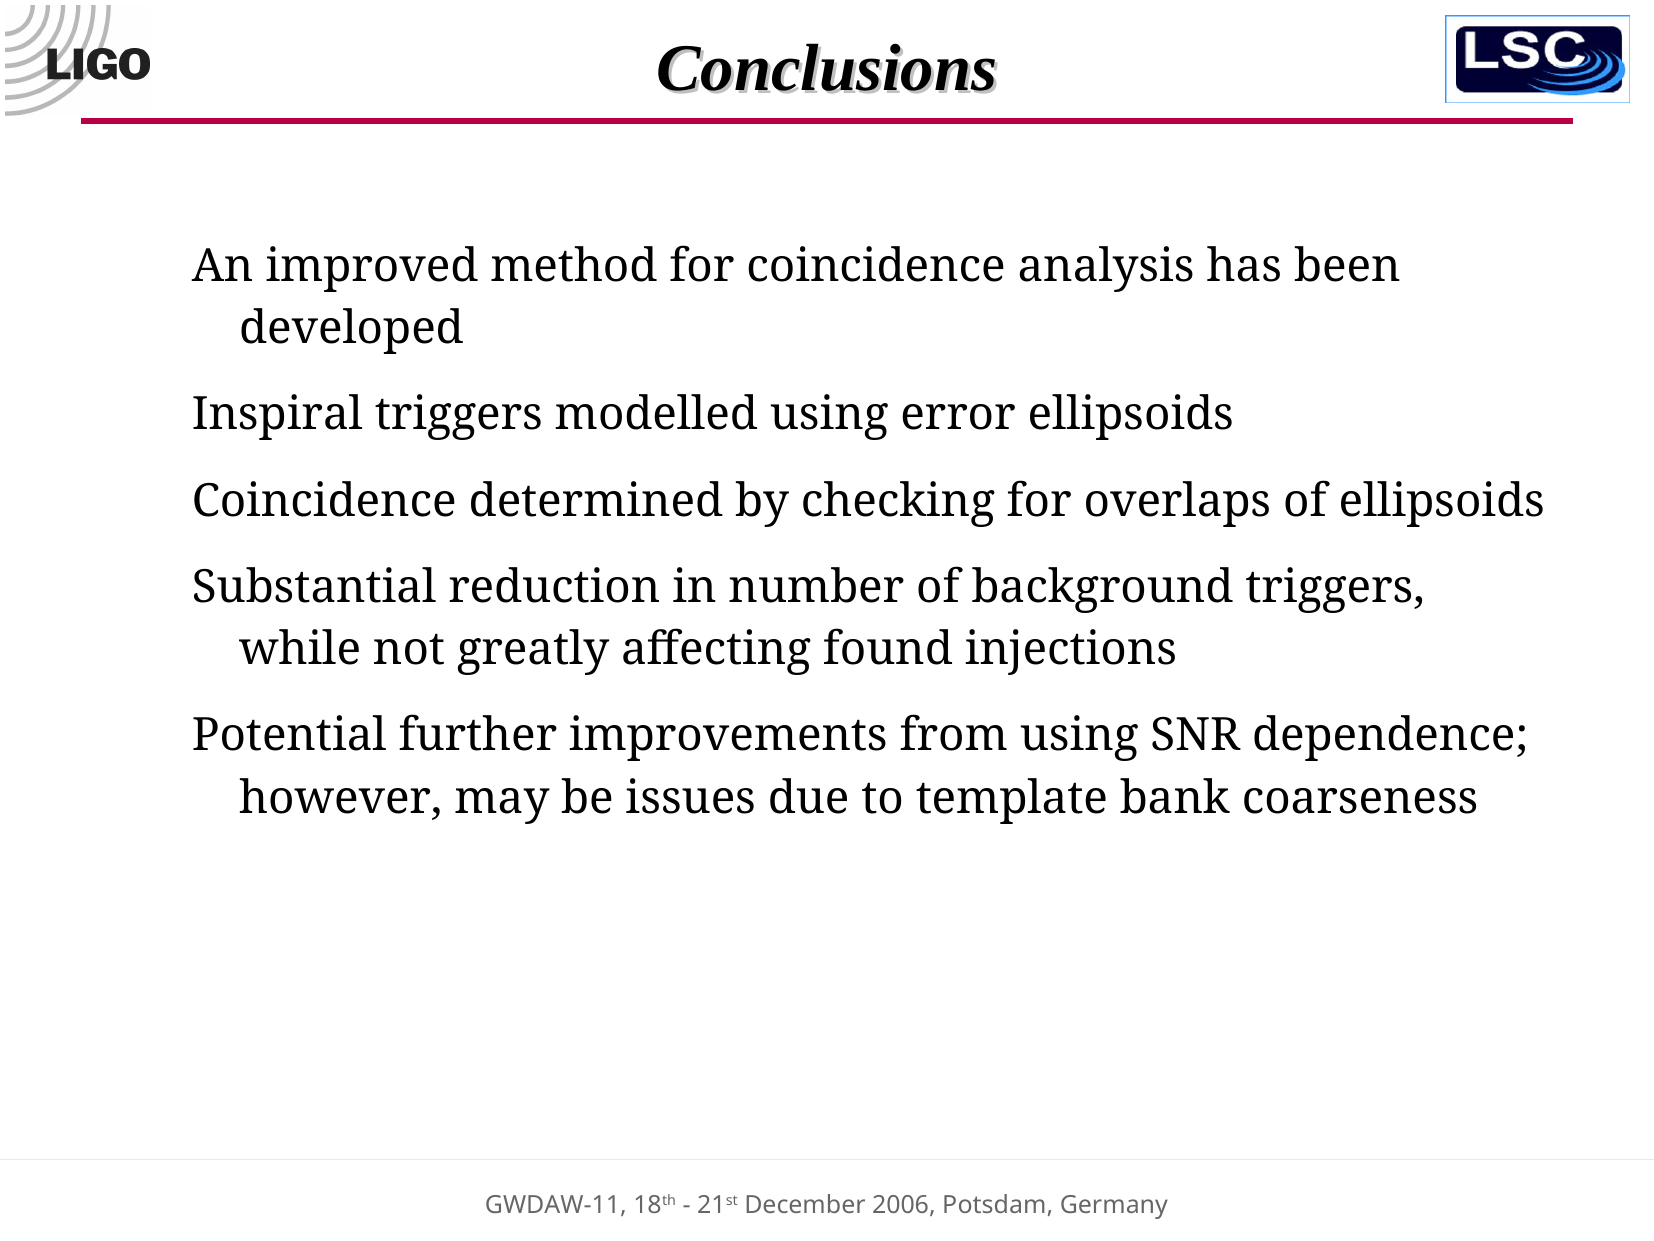

# Conclusions
An improved method for coincidence analysis has been developed
Inspiral triggers modelled using error ellipsoids
Coincidence determined by checking for overlaps of ellipsoids
Substantial reduction in number of background triggers, while not greatly affecting found injections
Potential further improvements from using SNR dependence; however, may be issues due to template bank coarseness